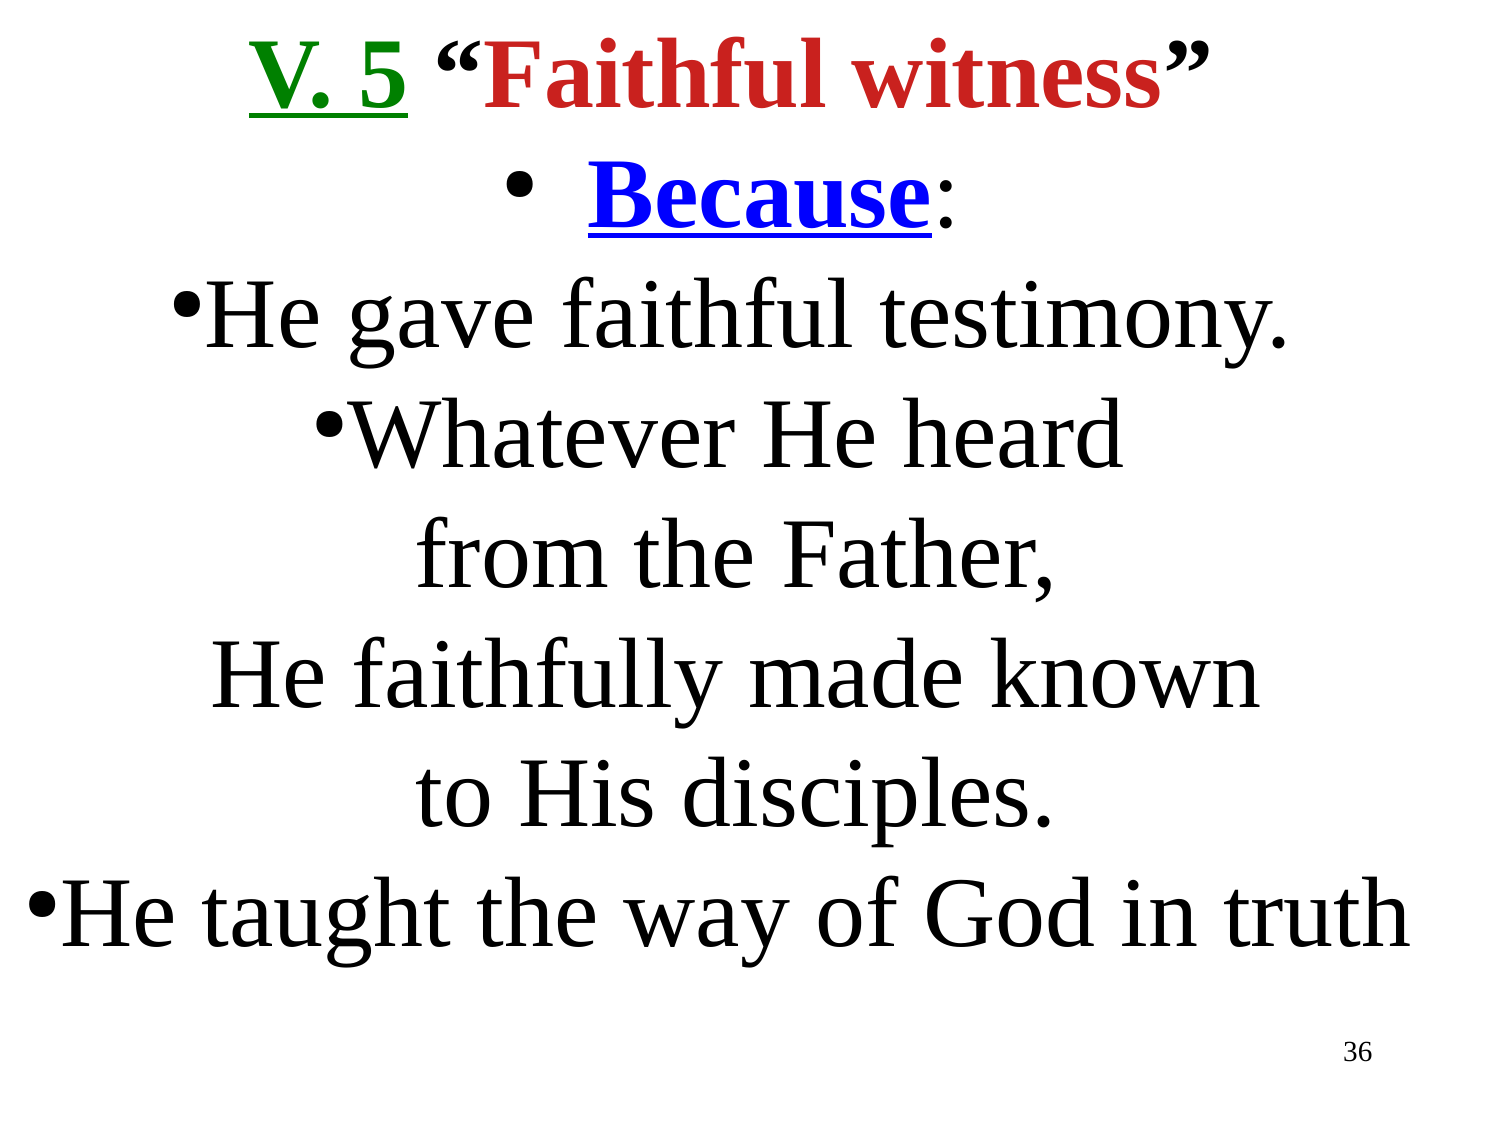

V. 5 “Faithful witness”
 Because:
He gave faithful testimony.
Whatever He heard
from the Father,
He faithfully made known
to His disciples.
He taught the way of God in truth